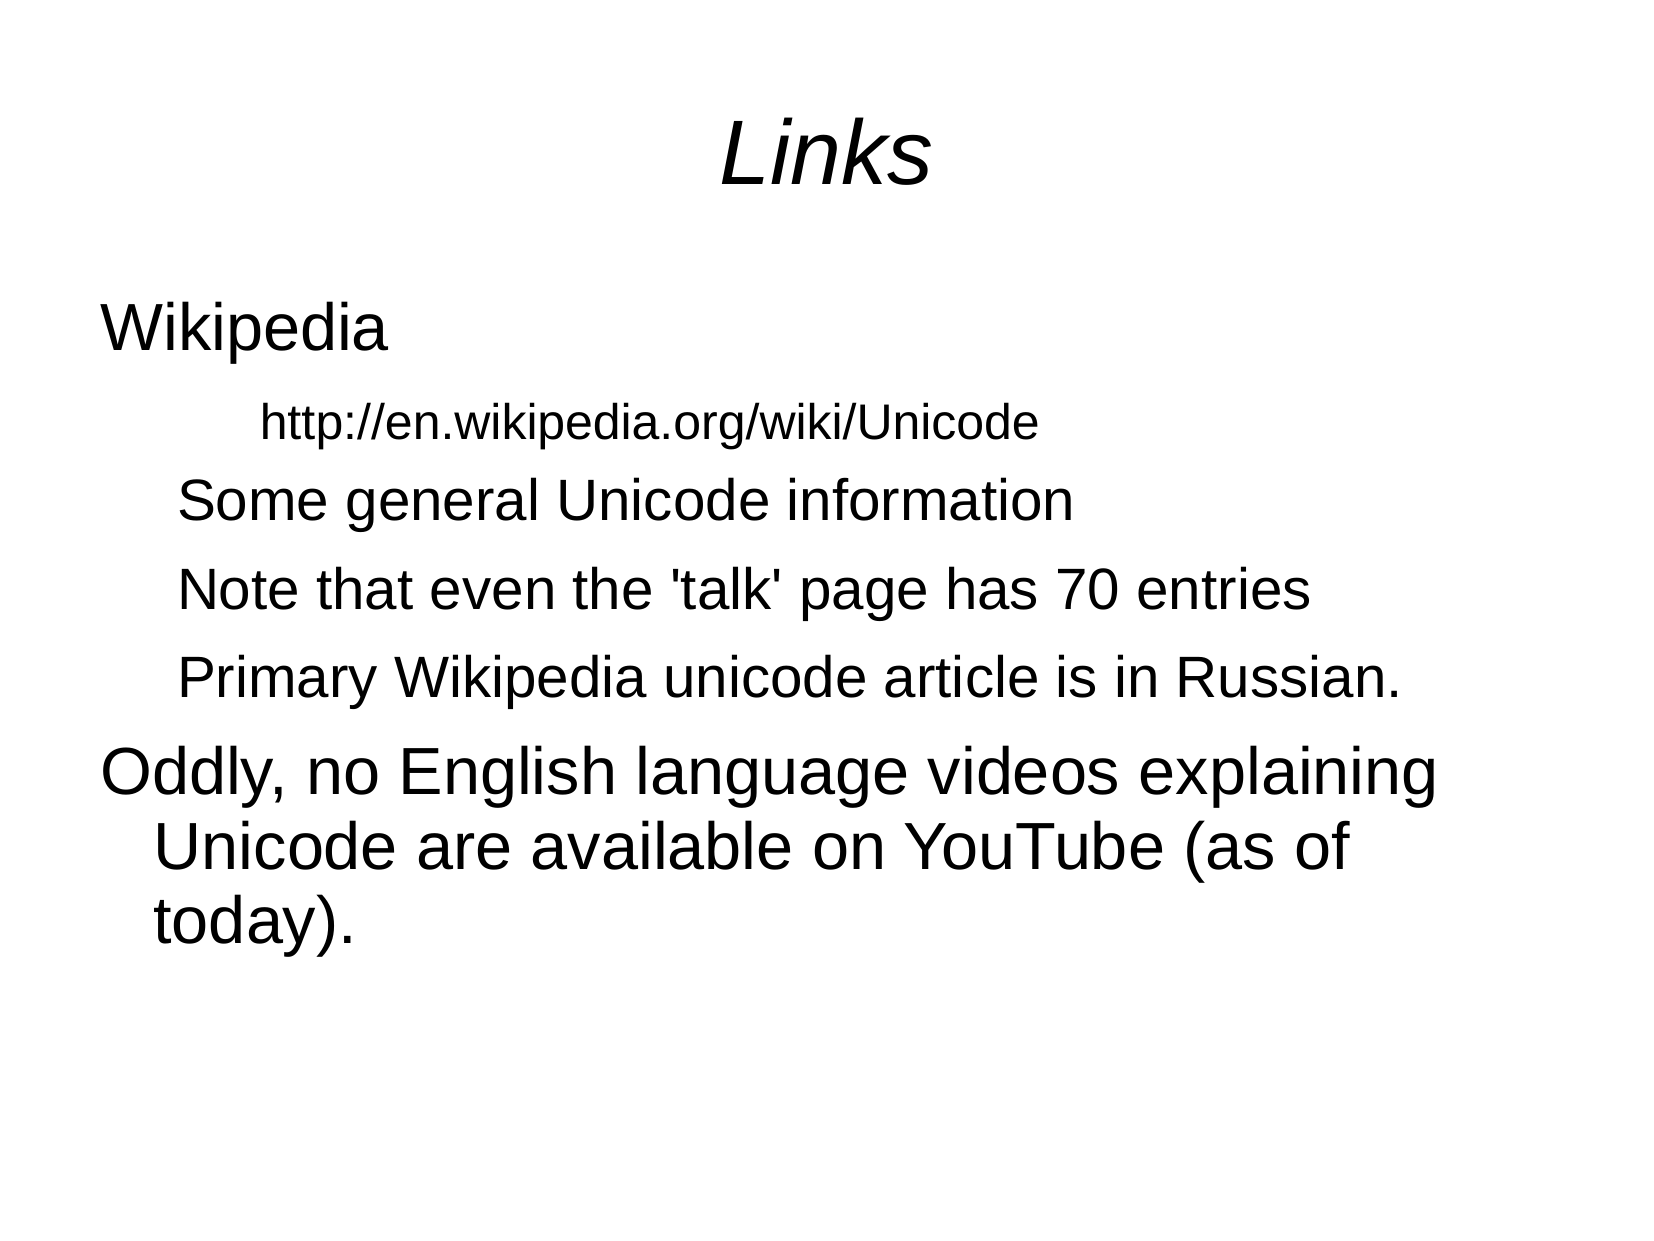

# Links
Wikipedia
http://en.wikipedia.org/wiki/Unicode
Some general Unicode information
Note that even the 'talk' page has 70 entries
Primary Wikipedia unicode article is in Russian.
Oddly, no English language videos explaining Unicode are available on YouTube (as of today).